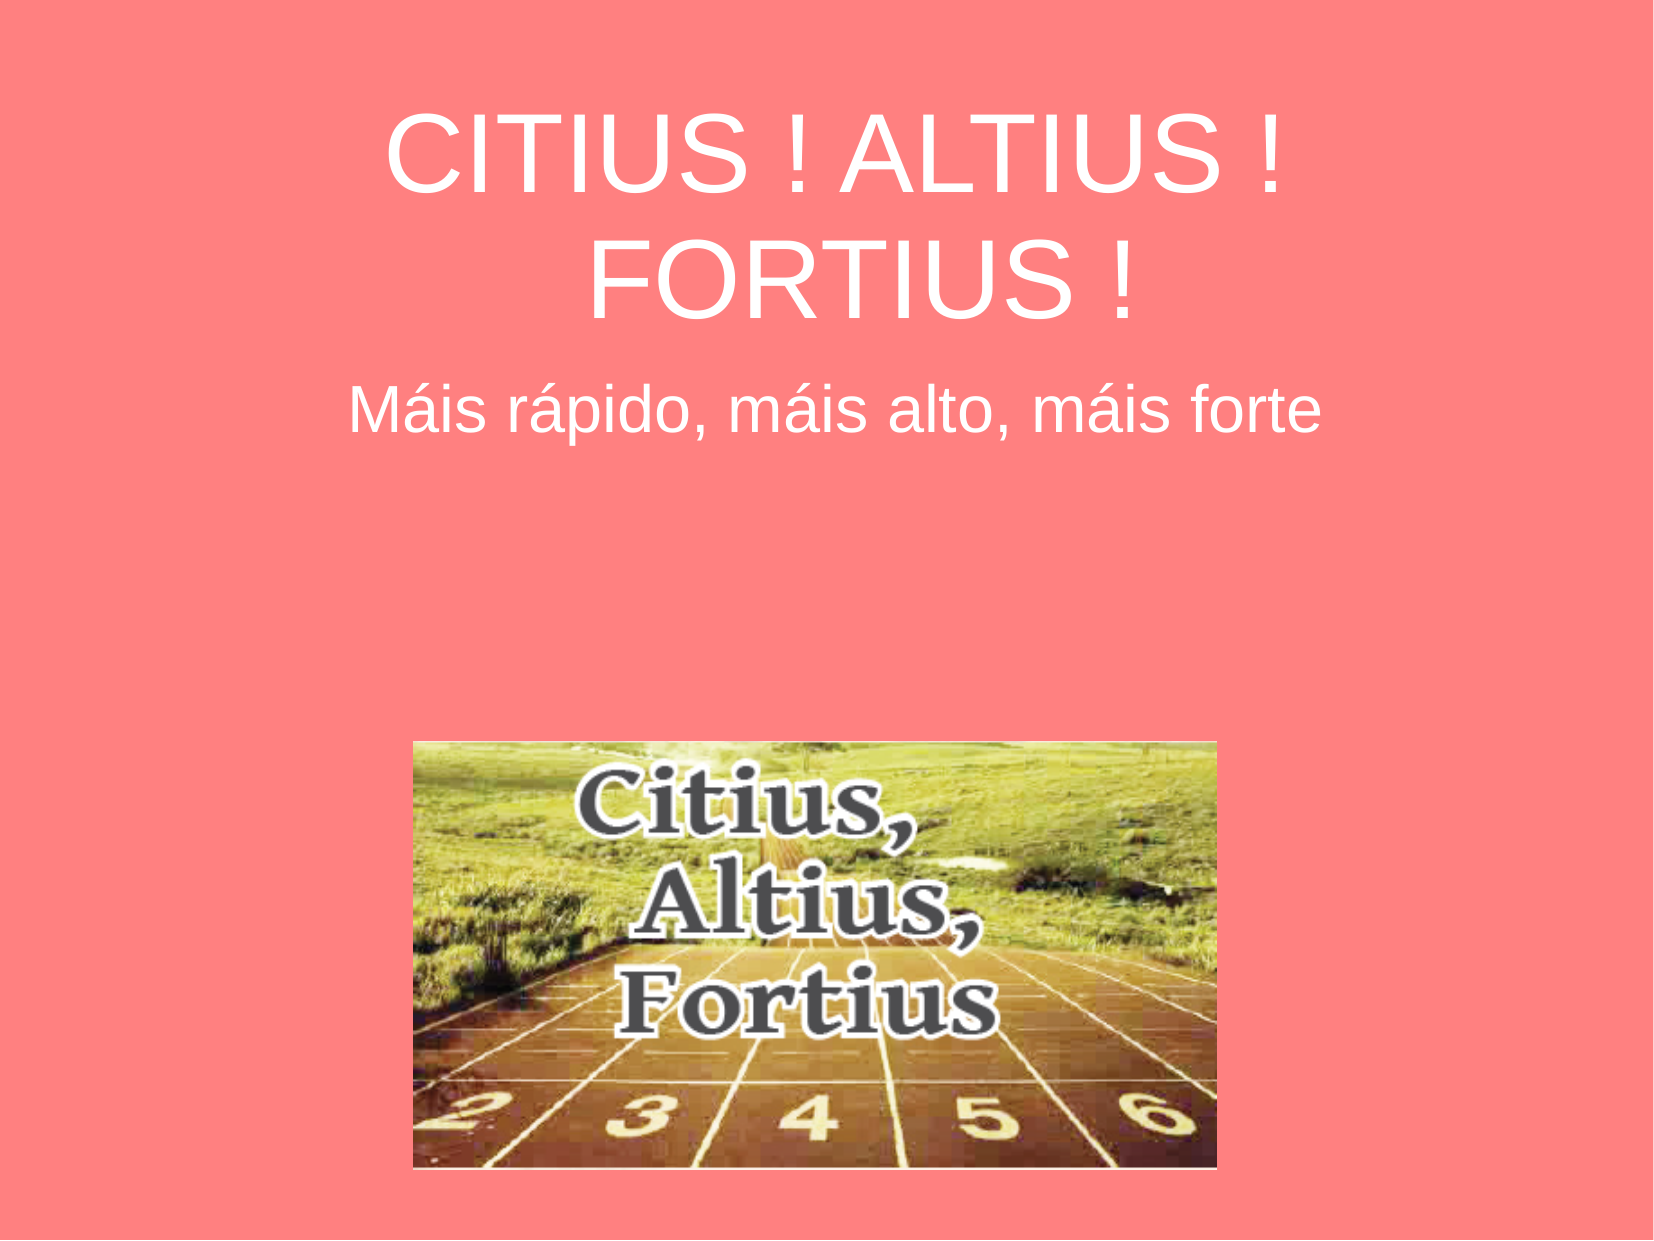

# CITIUS ! ALTIUS ! FORTIUS !
Máis rápido, máis alto, máis forte